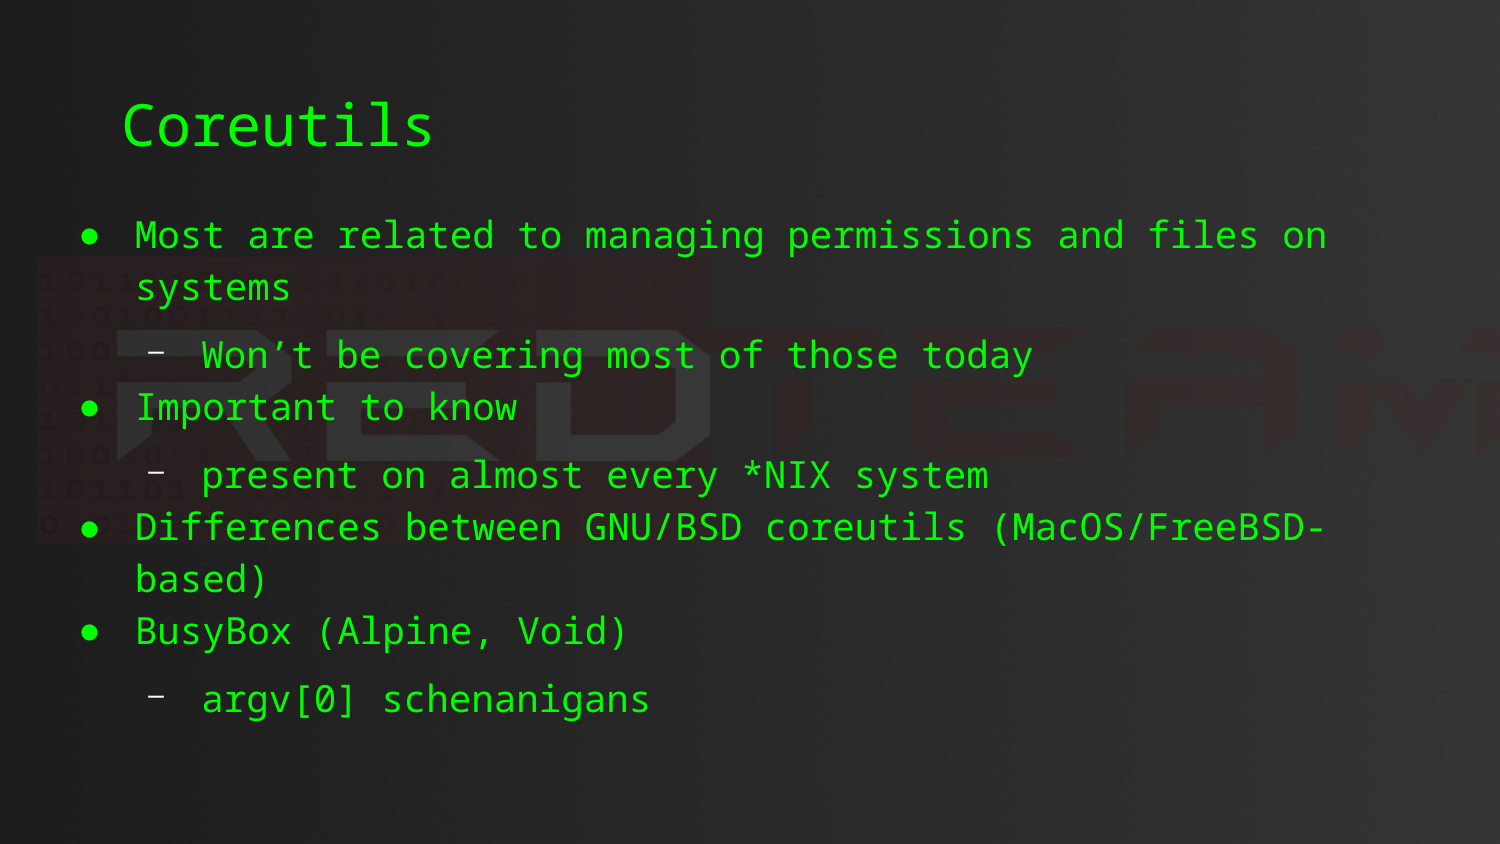

# Coreutils
Most are related to managing permissions and files on systems
Won’t be covering most of those today
Important to know
present on almost every *NIX system
Differences between GNU/BSD coreutils (MacOS/FreeBSD-based)
BusyBox (Alpine, Void)
argv[0] schenanigans